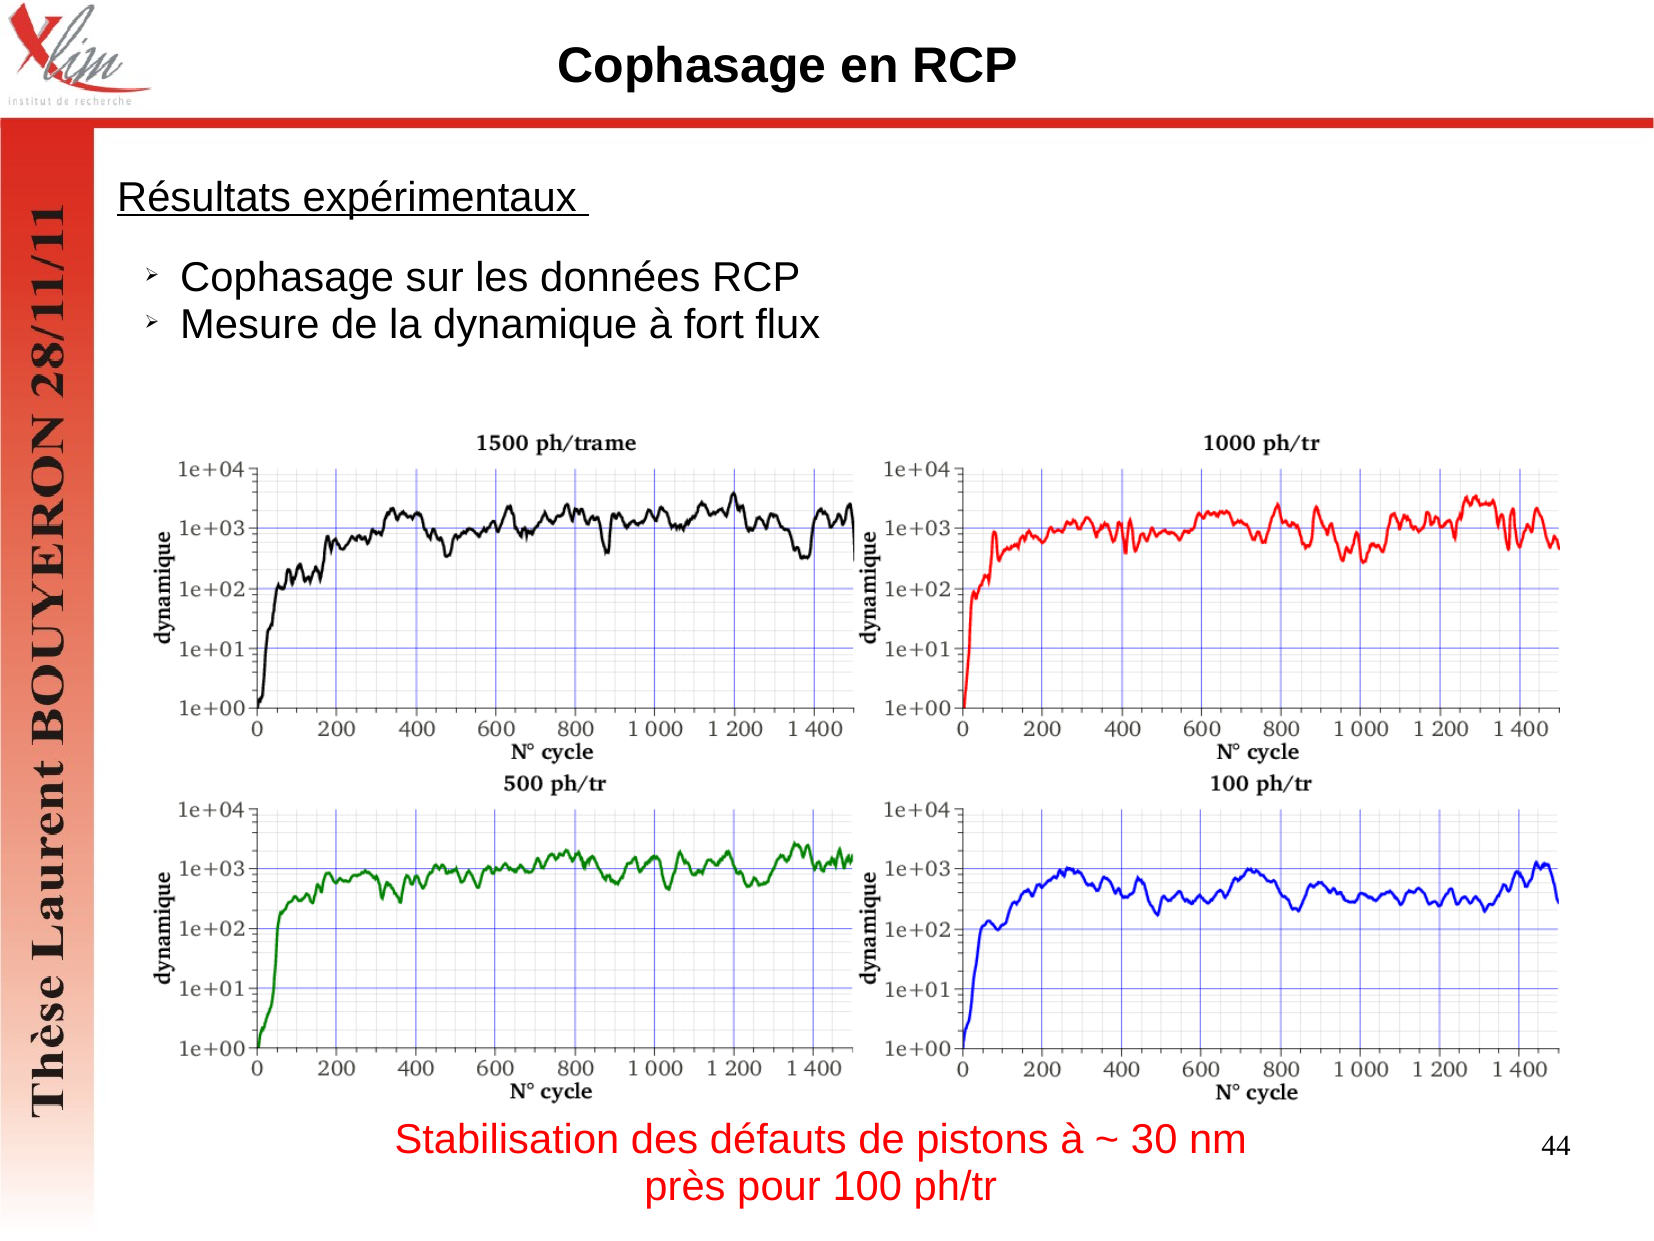

Cophasage en RCP
Résultats expérimentaux
Cophasage sur les données RCP
Mesure de la dynamique à fort flux
Stabilisation des défauts de pistons à ~ 30 nm près pour 100 ph/tr
44